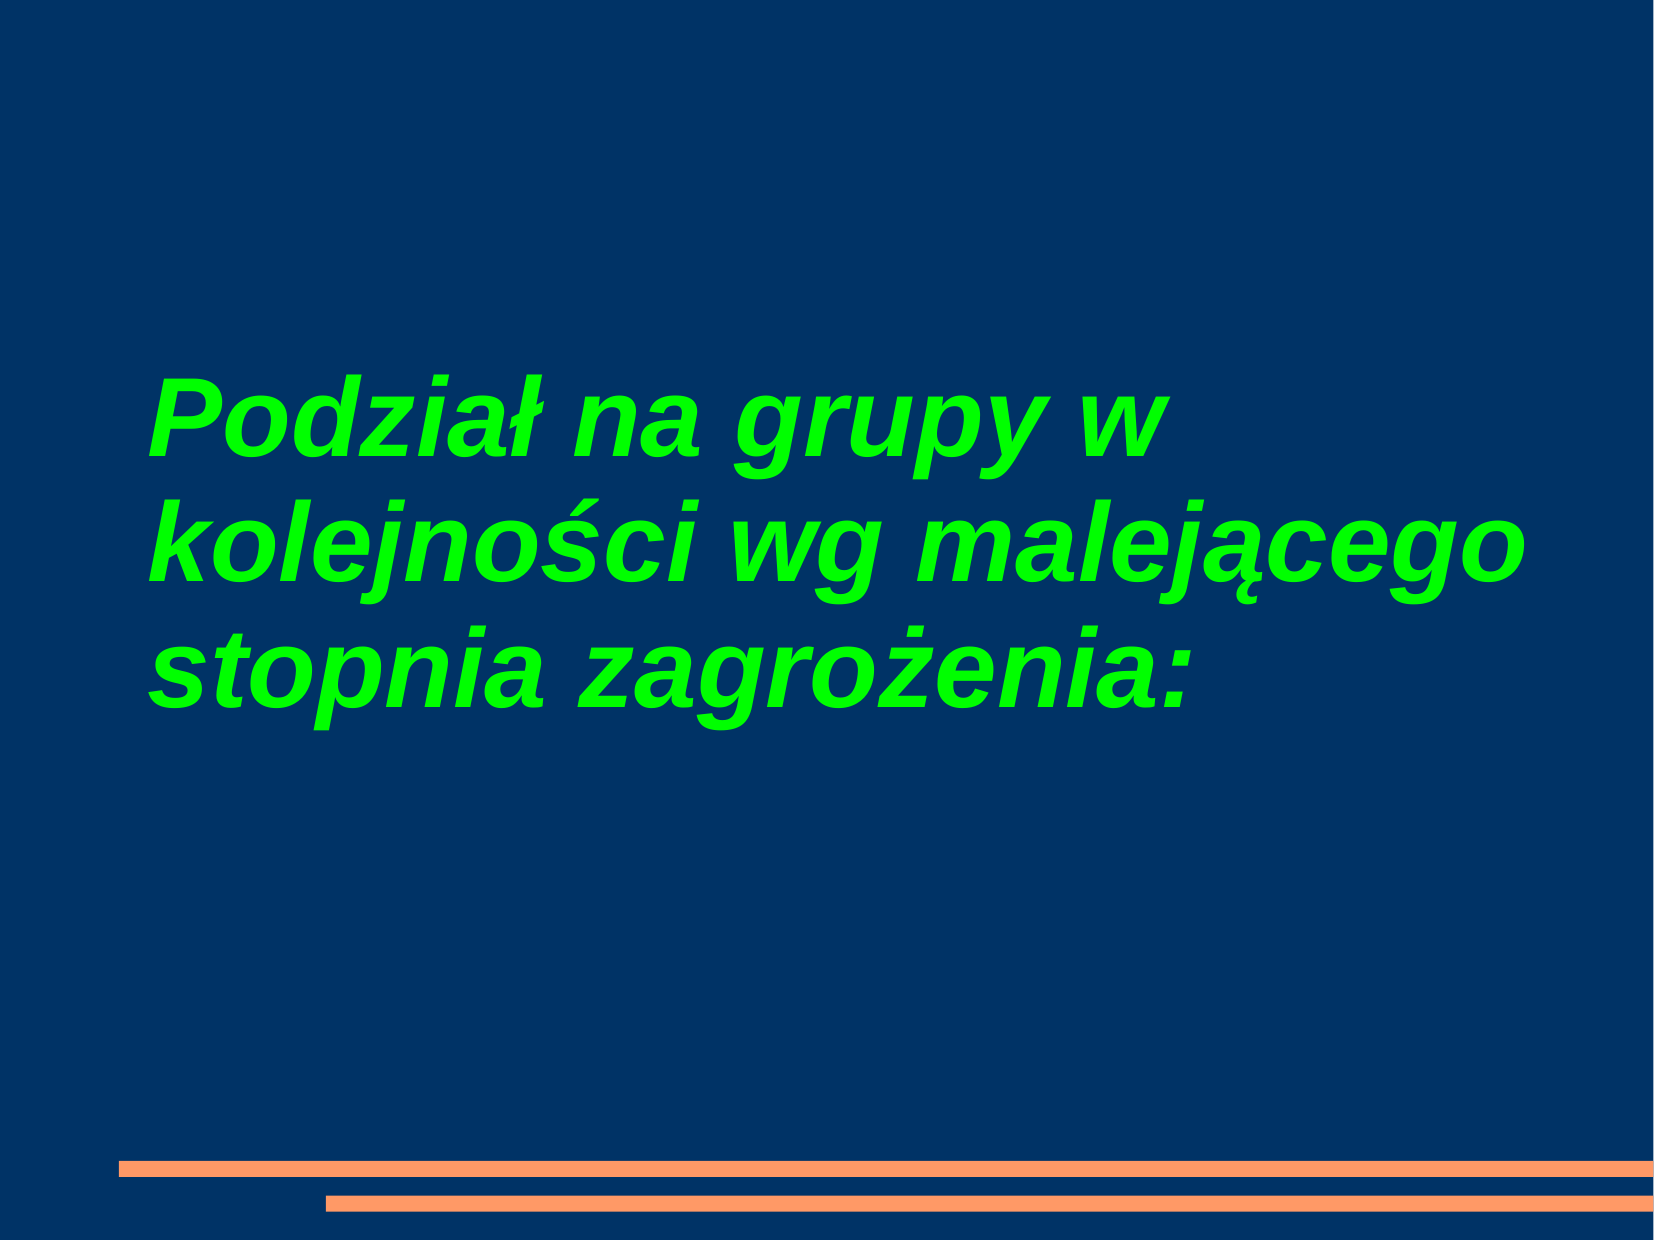

# Podział na grupy w kolejności wg malejącego stopnia zagrożenia: